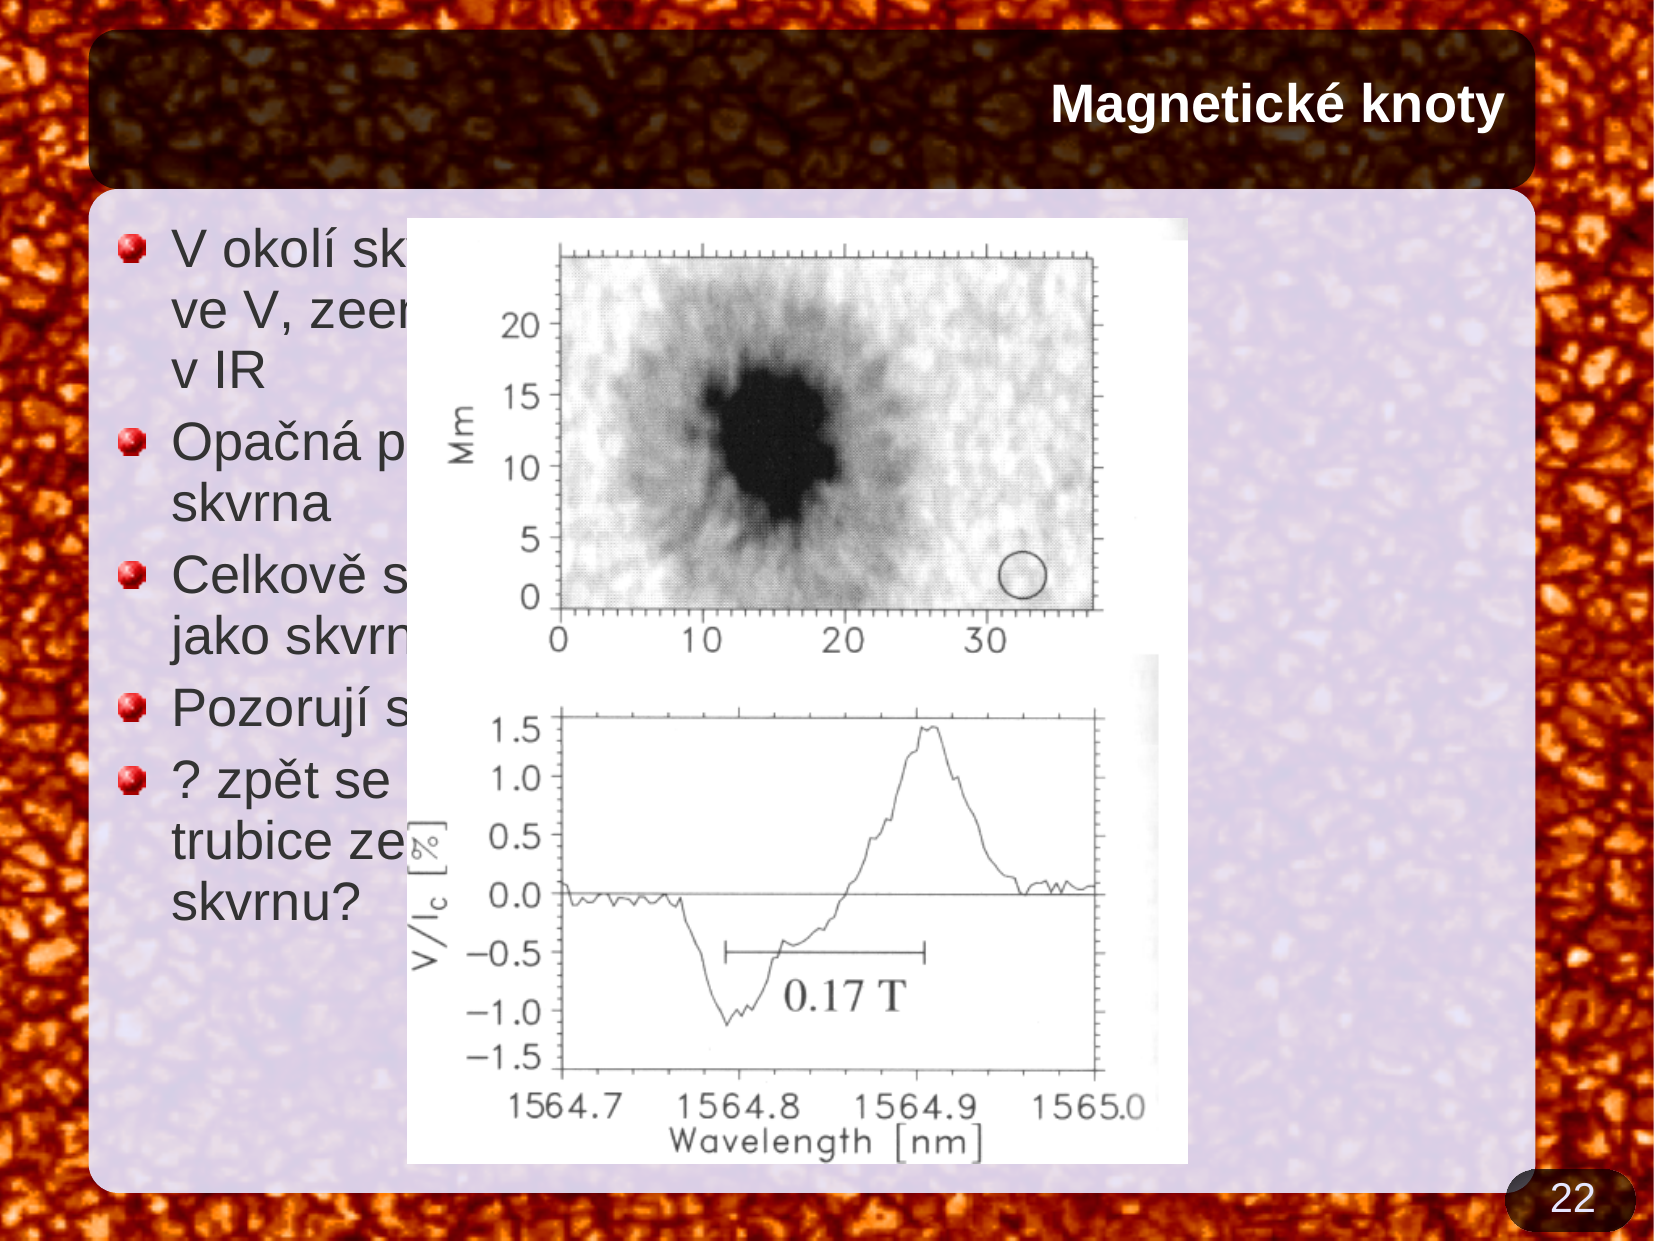

# Magnetické knoty
V okolí skvrn, neviditelné ve V, zeemanovské pole v IR
Opačná polarita než skvrna
Celkově srovnatelný tok jako skvrna
Pozorují se toky dolů
? zpět se ponořující trubice ze svazku tvořící skvrnu?